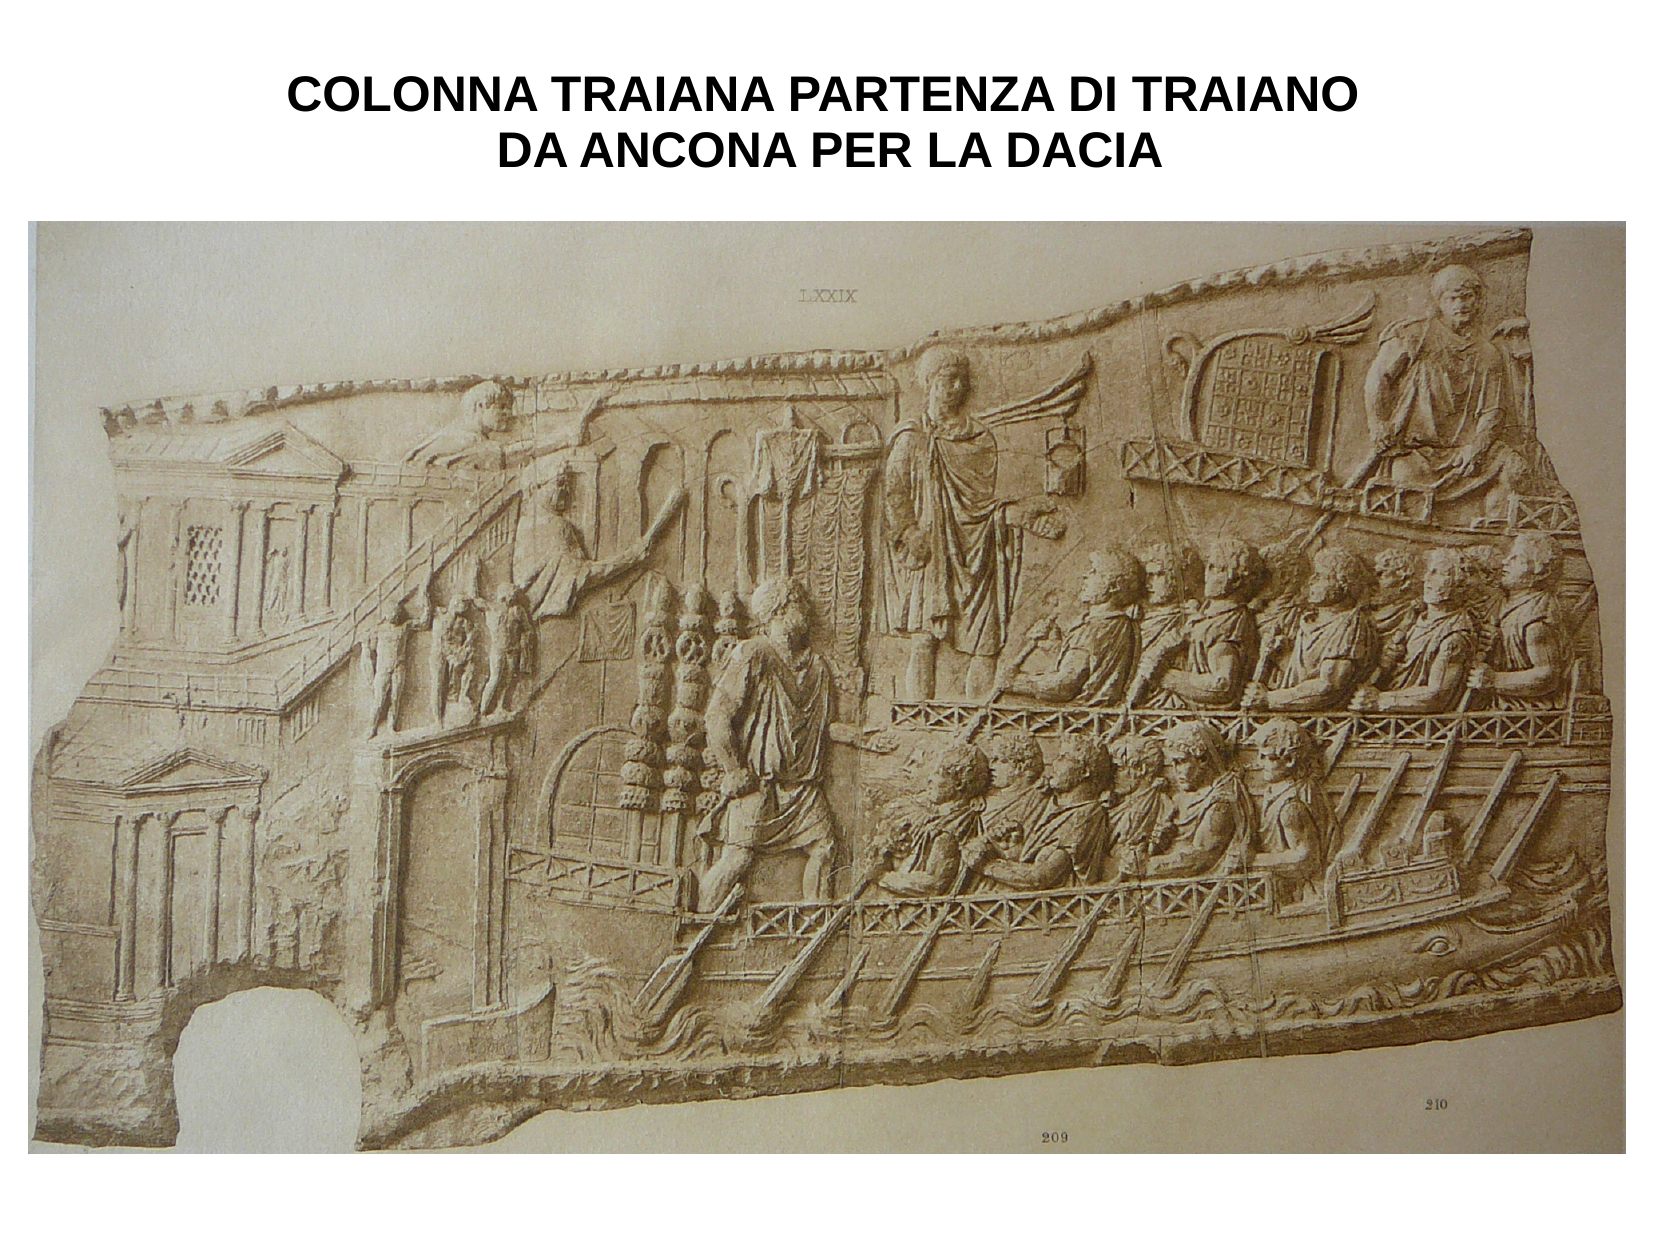

COLONNA TRAIANA PARTENZA DI TRAIANO
 DA ANCONA PER LA DACIA